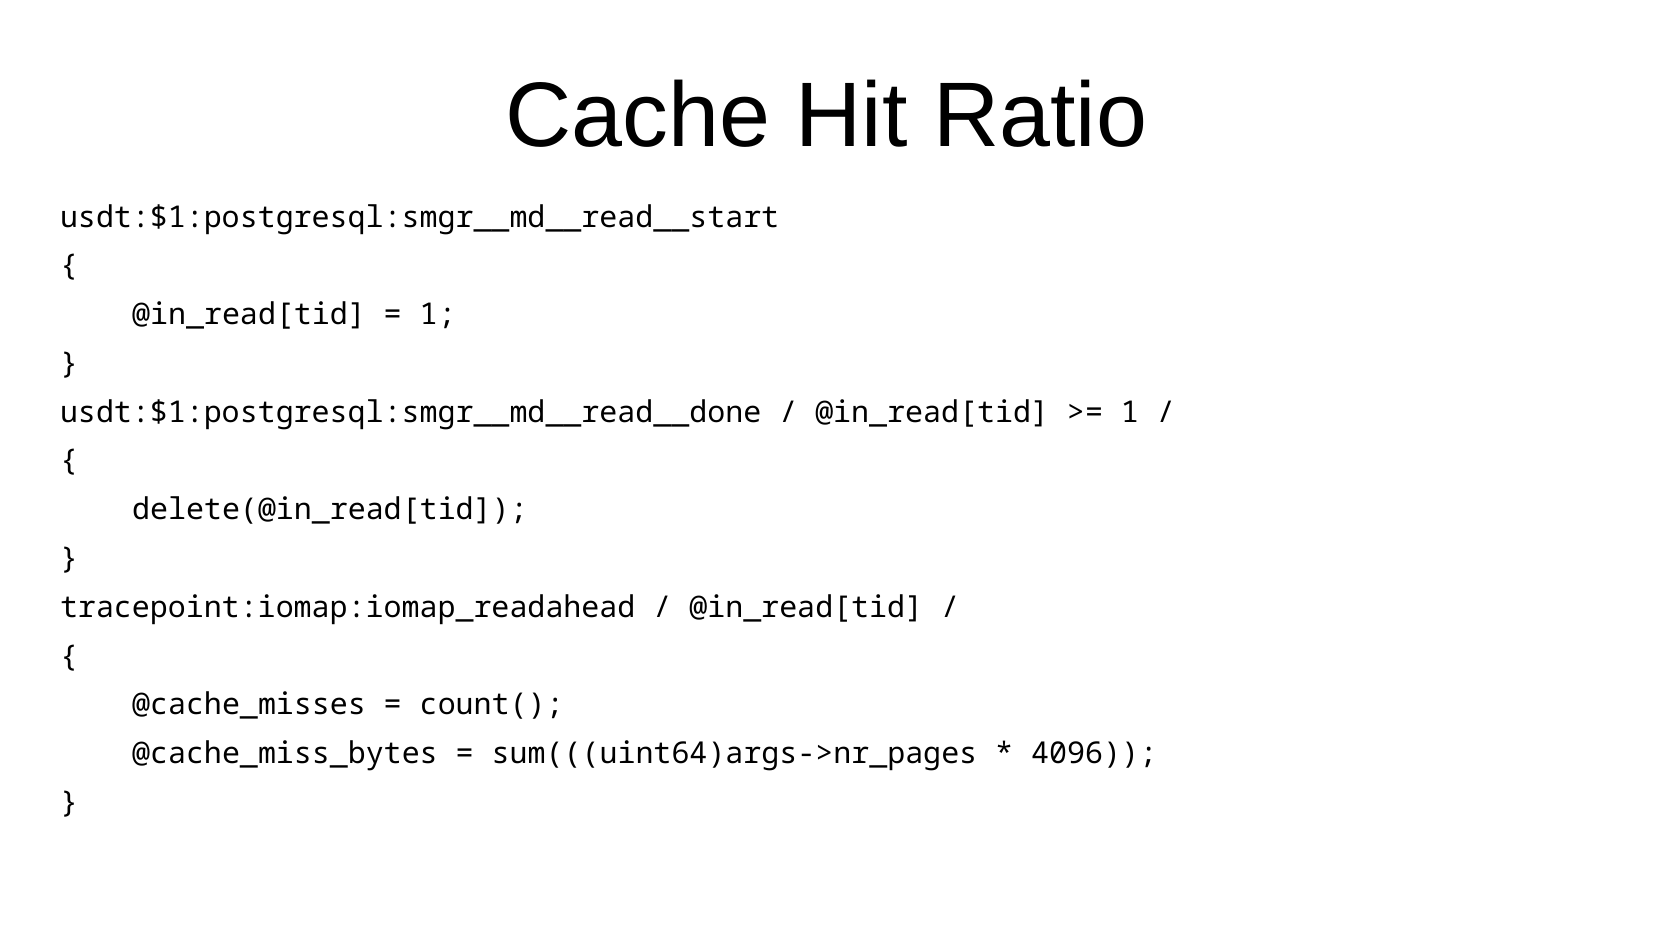

# Cache Hit Ratio
usdt:$1:postgresql:smgr__md__read__start
{
 @in_read[tid] = 1;
}
usdt:$1:postgresql:smgr__md__read__done / @in_read[tid] >= 1 /
{
 delete(@in_read[tid]);
}
tracepoint:iomap:iomap_readahead / @in_read[tid] /
{
 @cache_misses = count();
 @cache_miss_bytes = sum(((uint64)args->nr_pages * 4096));
}